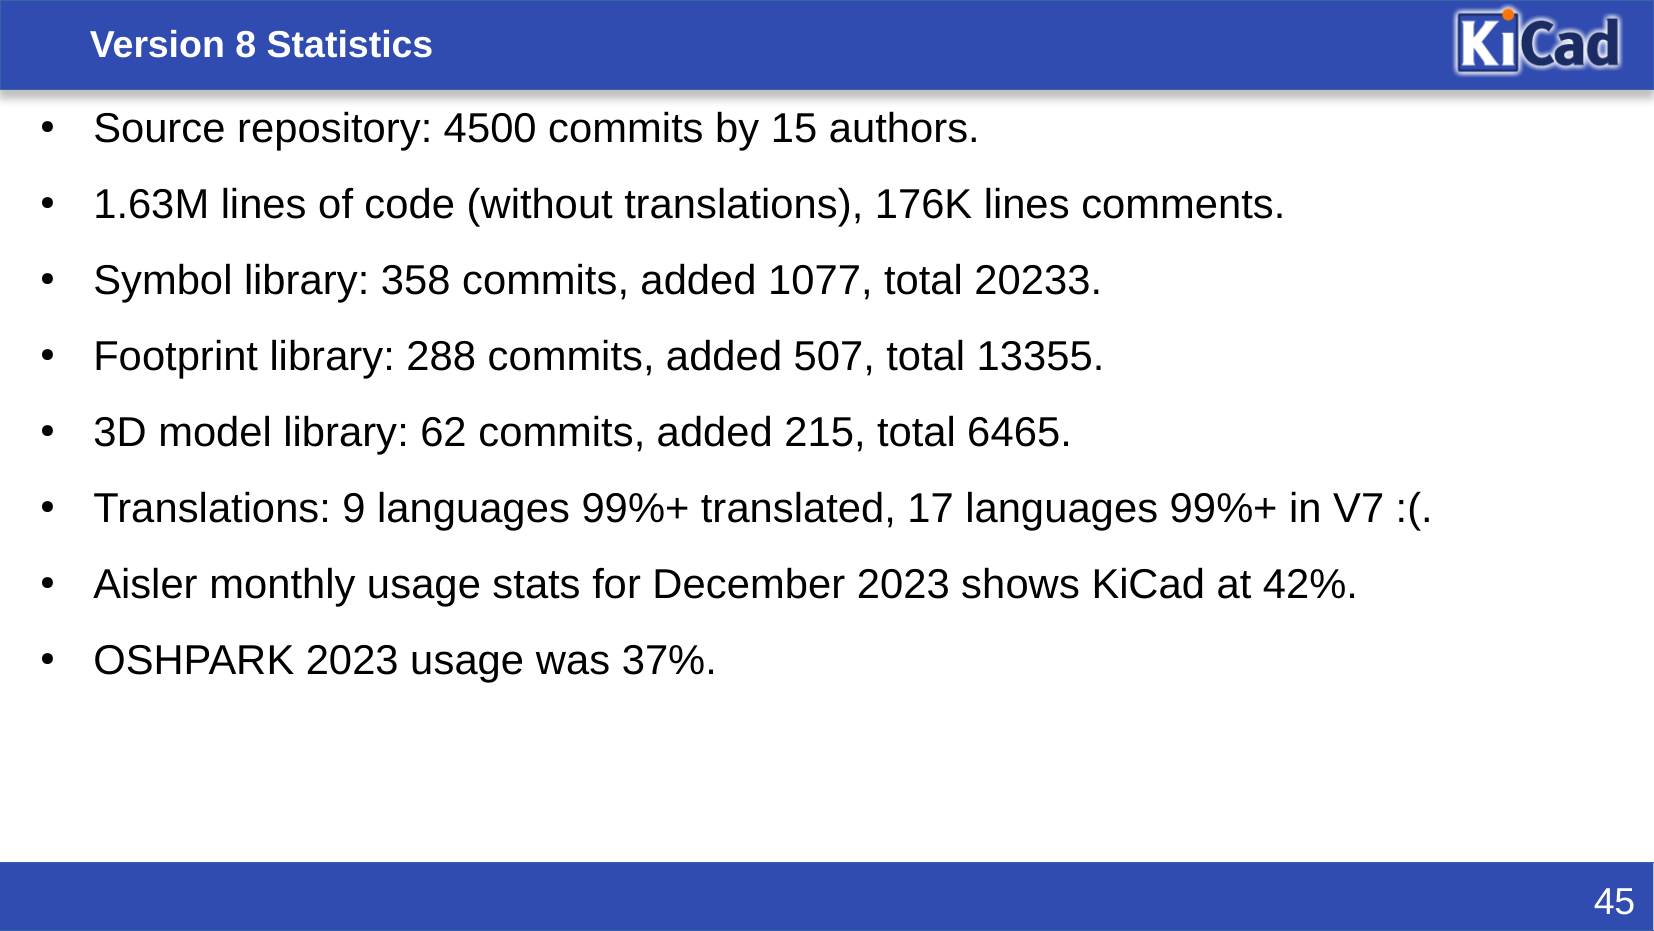

Version 8 Statistics
# Source repository: 4500 commits by 15 authors.
1.63M lines of code (without translations), 176K lines comments.
Symbol library: 358 commits, added 1077, total 20233.
Footprint library: 288 commits, added 507, total 13355.
3D model library: 62 commits, added 215, total 6465.
Translations: 9 languages 99%+ translated, 17 languages 99%+ in V7 :(.
Aisler monthly usage stats for December 2023 shows KiCad at 42%.
OSHPARK 2023 usage was 37%.